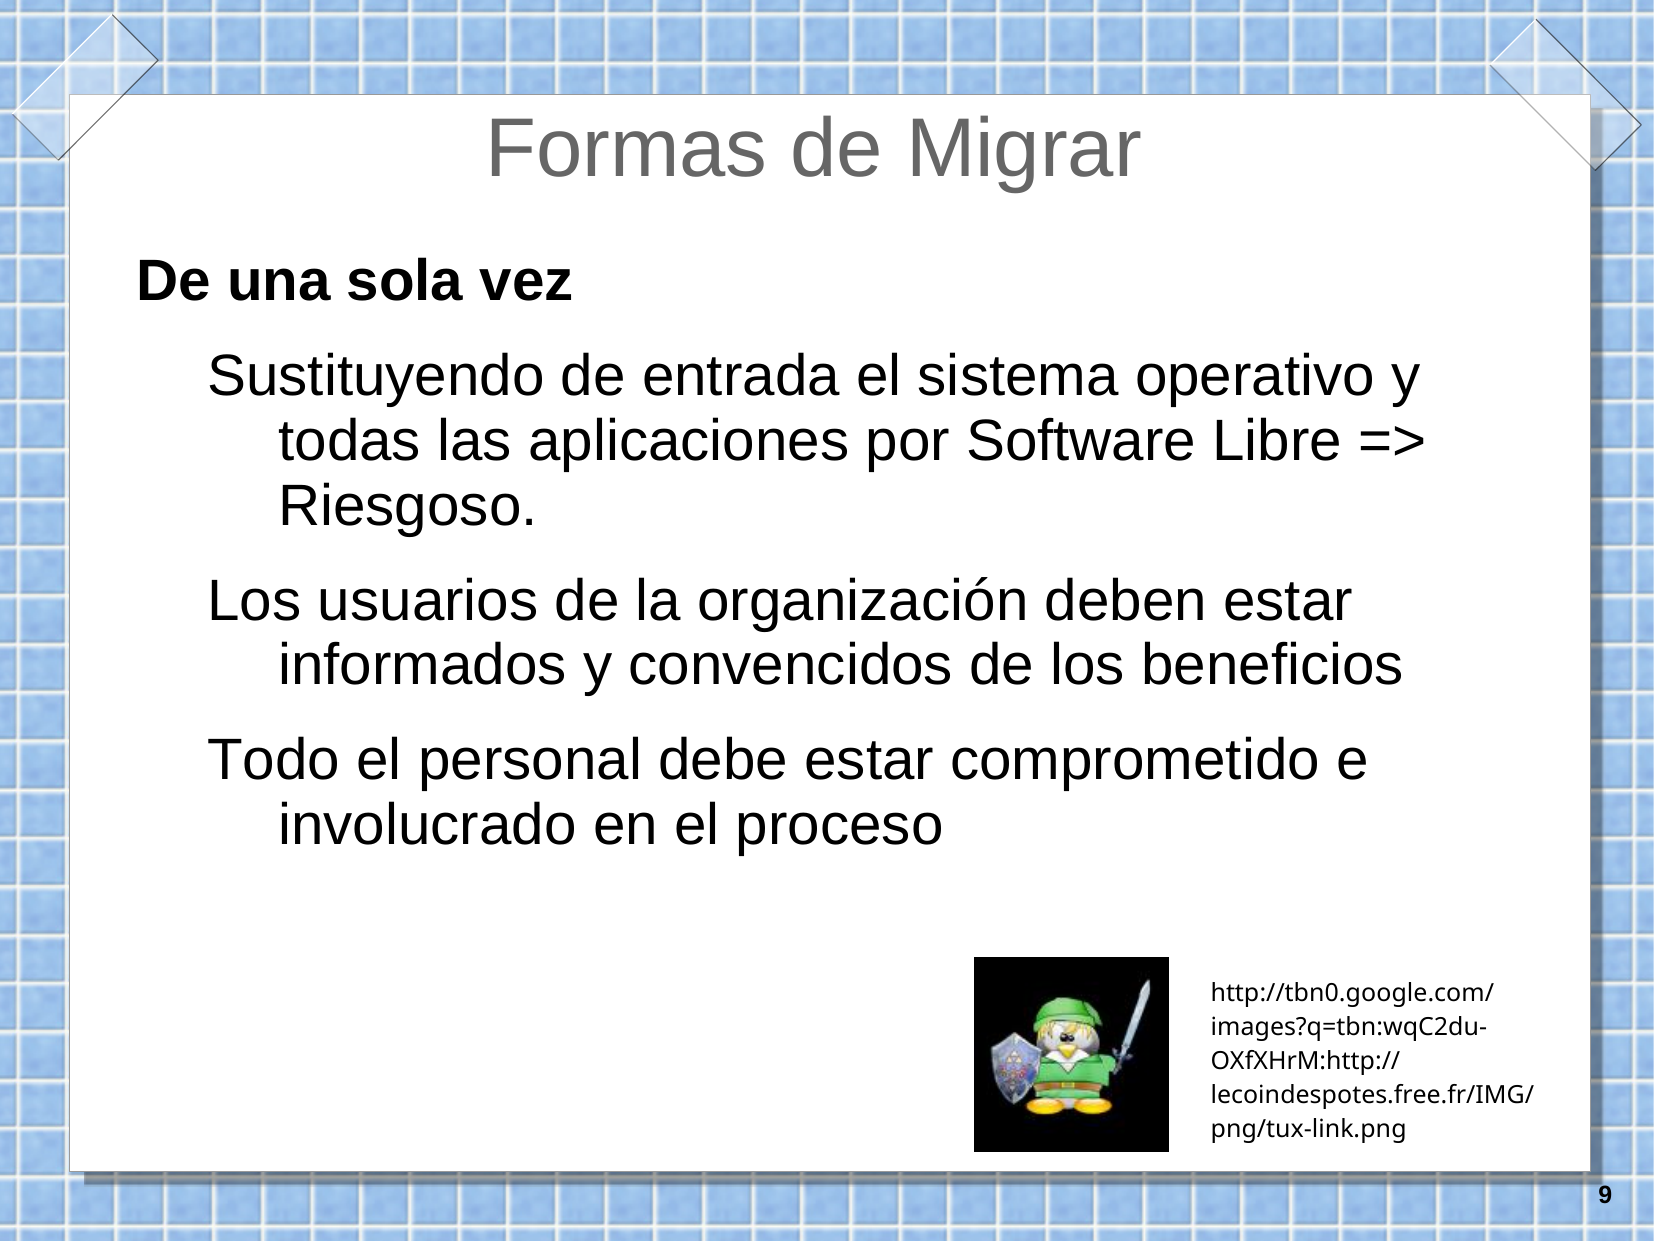

# Formas de Migrar
De una sola vez
Sustituyendo de entrada el sistema operativo y todas las aplicaciones por Software Libre => Riesgoso.
Los usuarios de la organización deben estar informados y convencidos de los beneficios
Todo el personal debe estar comprometido e involucrado en el proceso
http://tbn0.google.com/images?q=tbn:wqC2du-OXfXHrM:http://lecoindespotes.free.fr/IMG/png/tux-link.png